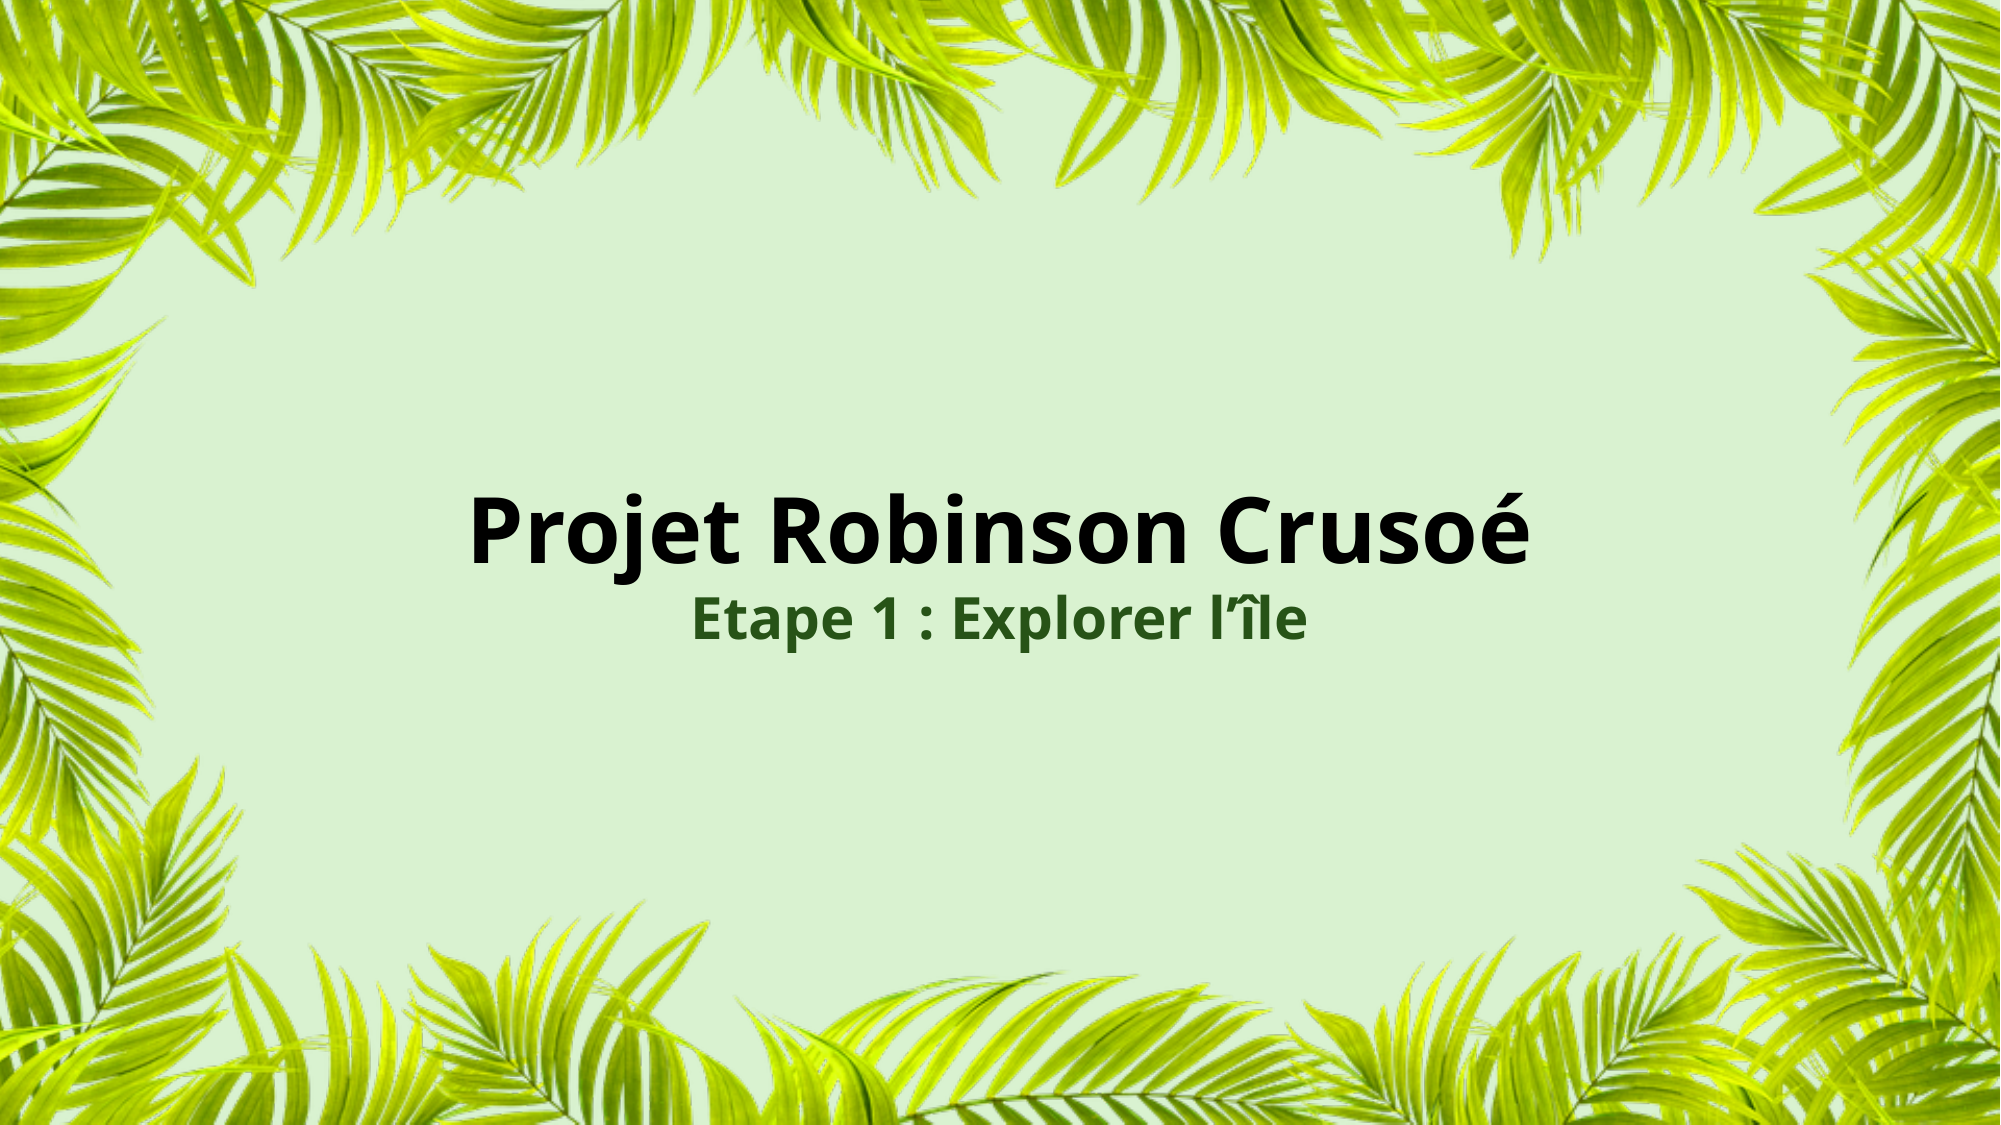

Projet Robinson Crusoé
Etape 1 : Explorer l’île